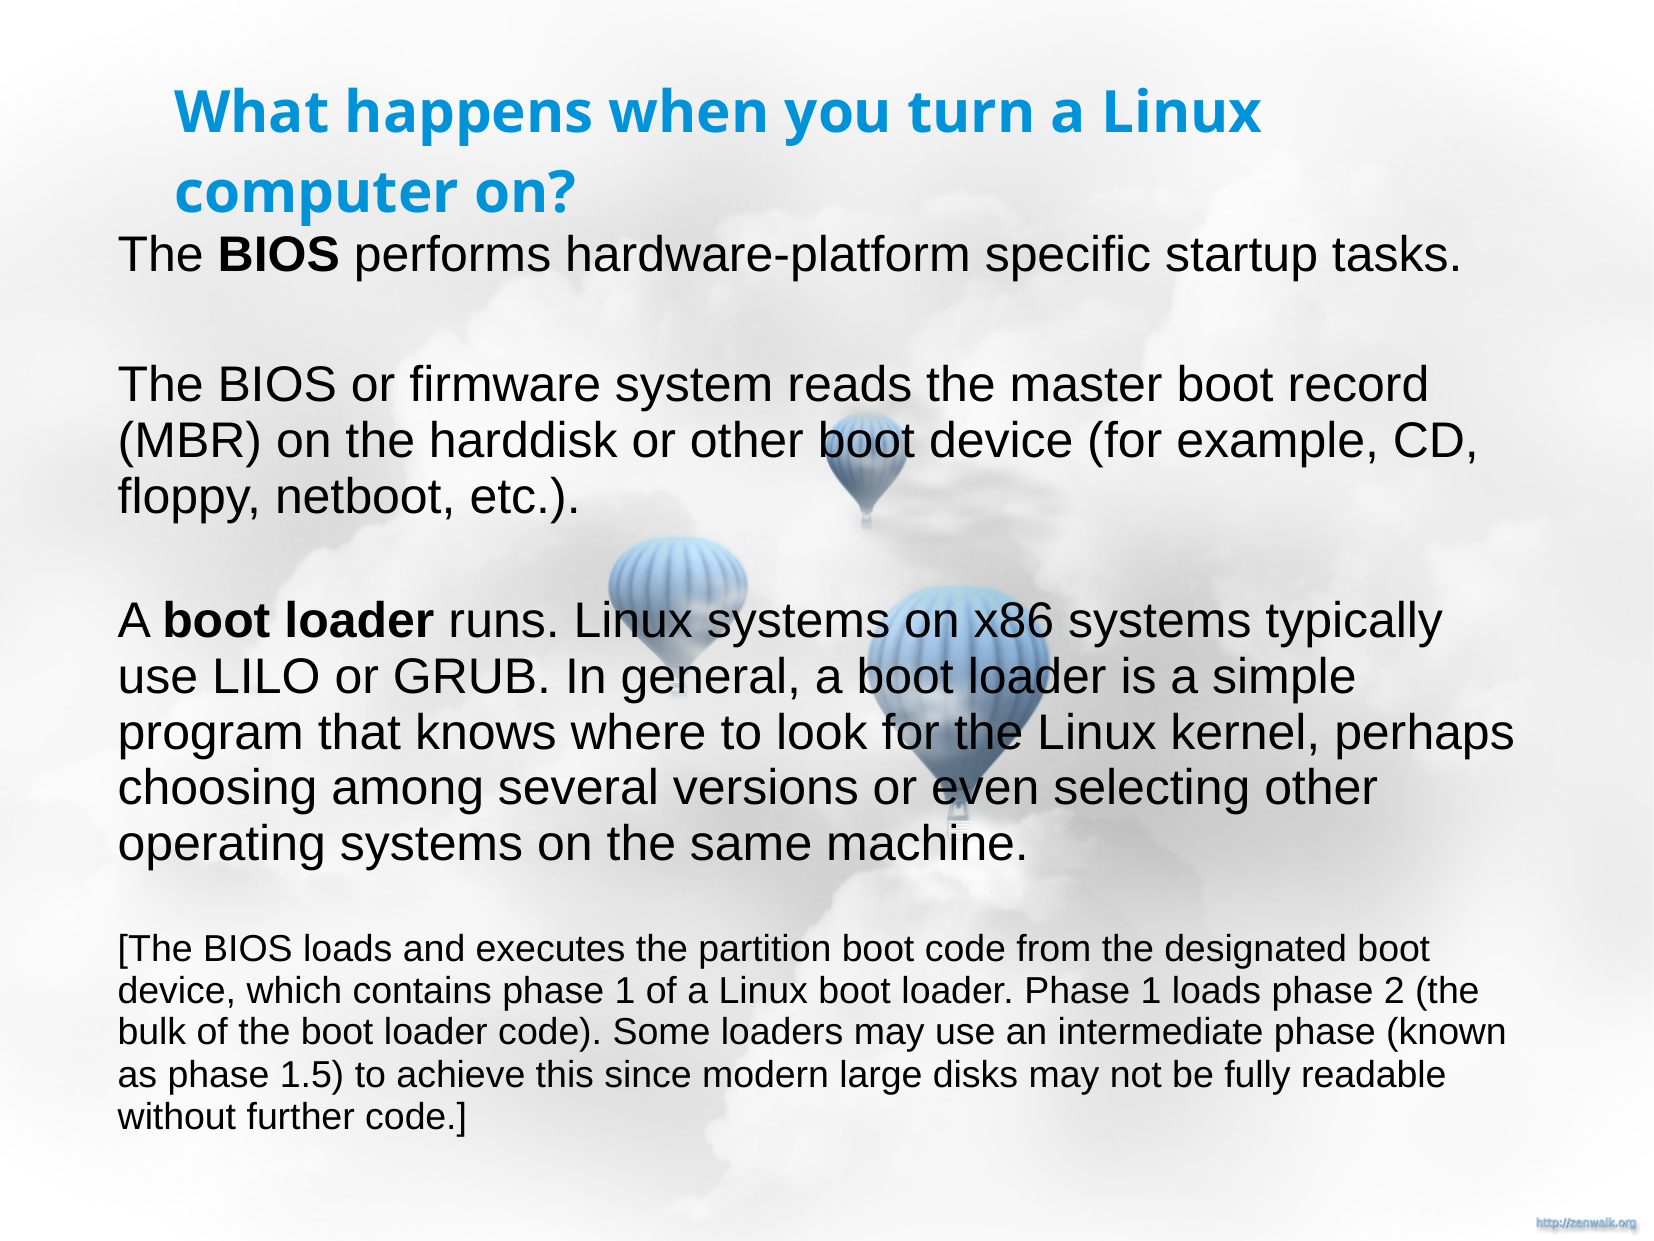

What happens when you turn a Linux computer on?
The BIOS performs hardware-platform specific startup tasks.
The BIOS or firmware system reads the master boot record (MBR) on the harddisk or other boot device (for example, CD, floppy, netboot, etc.).
A boot loader runs. Linux systems on x86 systems typically use LILO or GRUB. In general, a boot loader is a simple program that knows where to look for the Linux kernel, perhaps choosing among several versions or even selecting other operating systems on the same machine.
[The BIOS loads and executes the partition boot code from the designated boot device, which contains phase 1 of a Linux boot loader. Phase 1 loads phase 2 (the bulk of the boot loader code). Some loaders may use an intermediate phase (known as phase 1.5) to achieve this since modern large disks may not be fully readable without further code.]